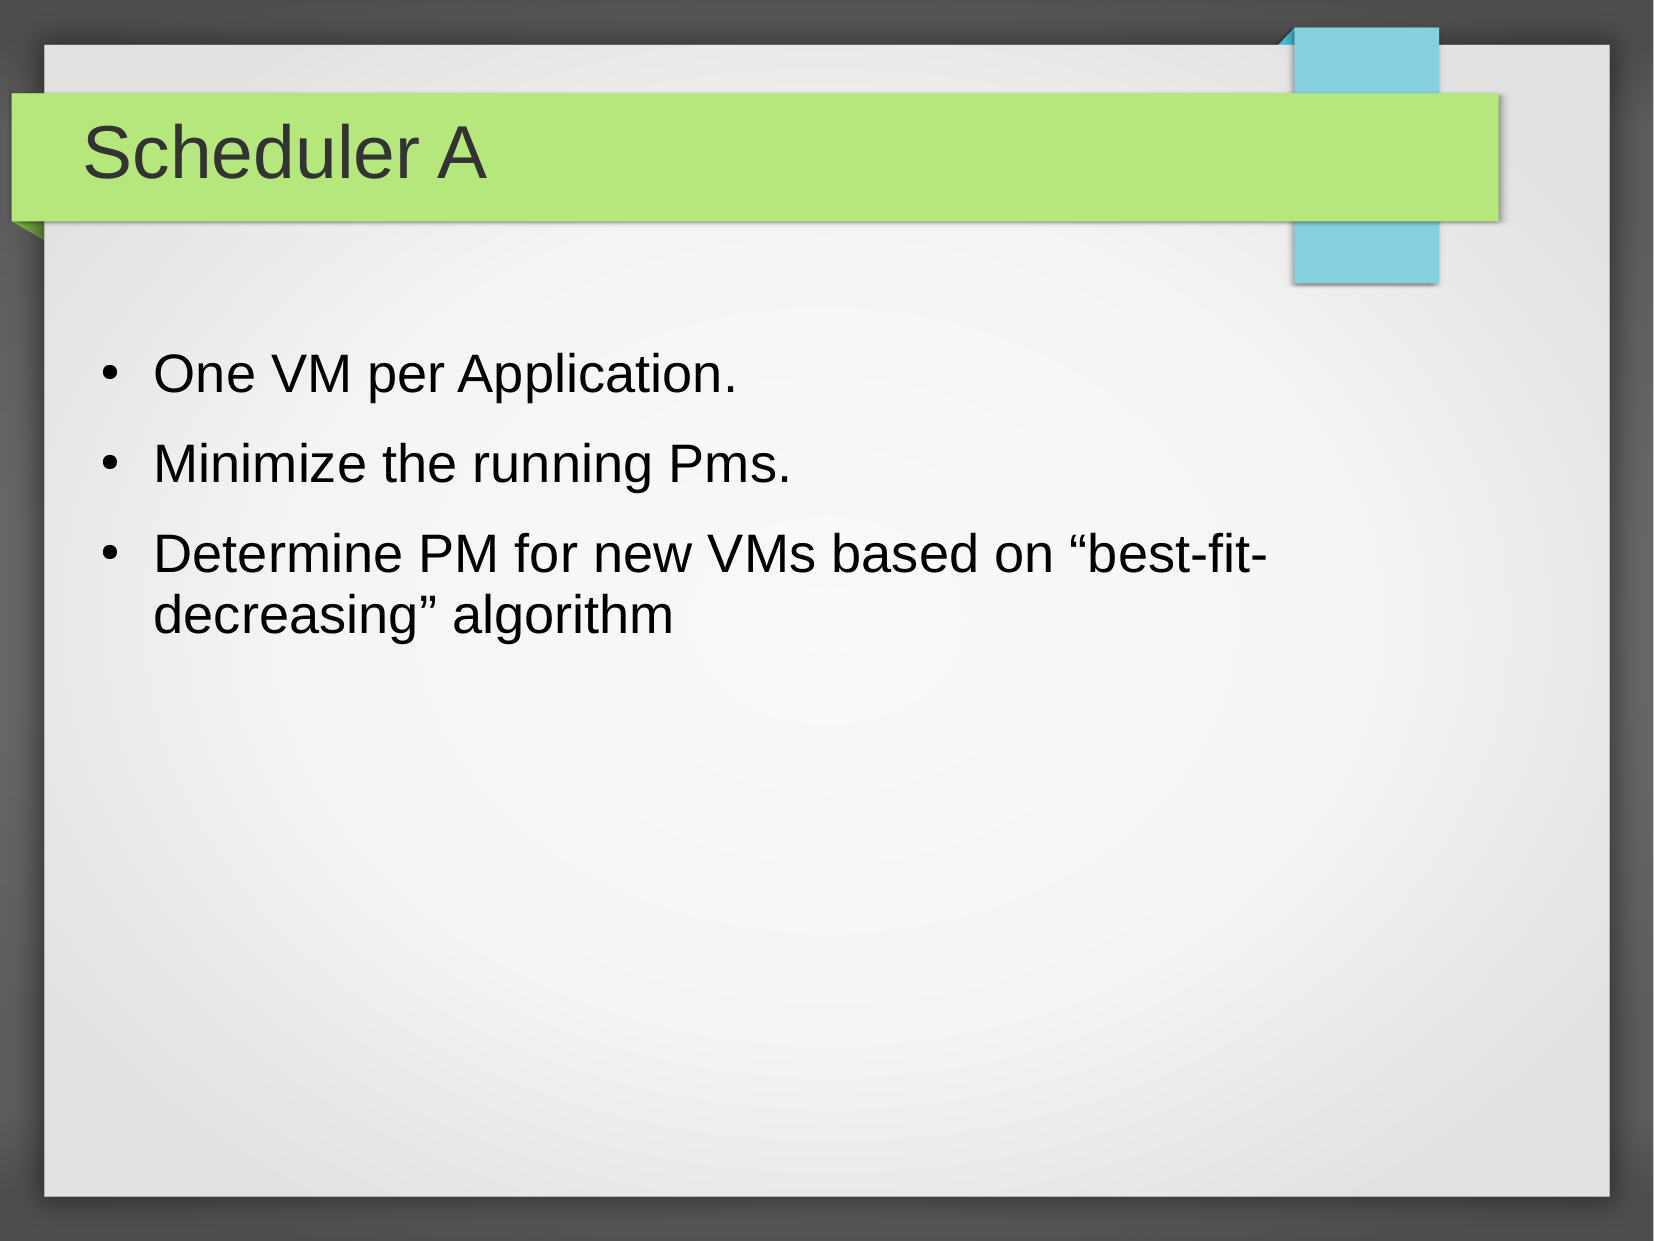

# Scheduler A
One VM per Application.
Minimize the running Pms.
Determine PM for new VMs based on “best-fit-decreasing” algorithm